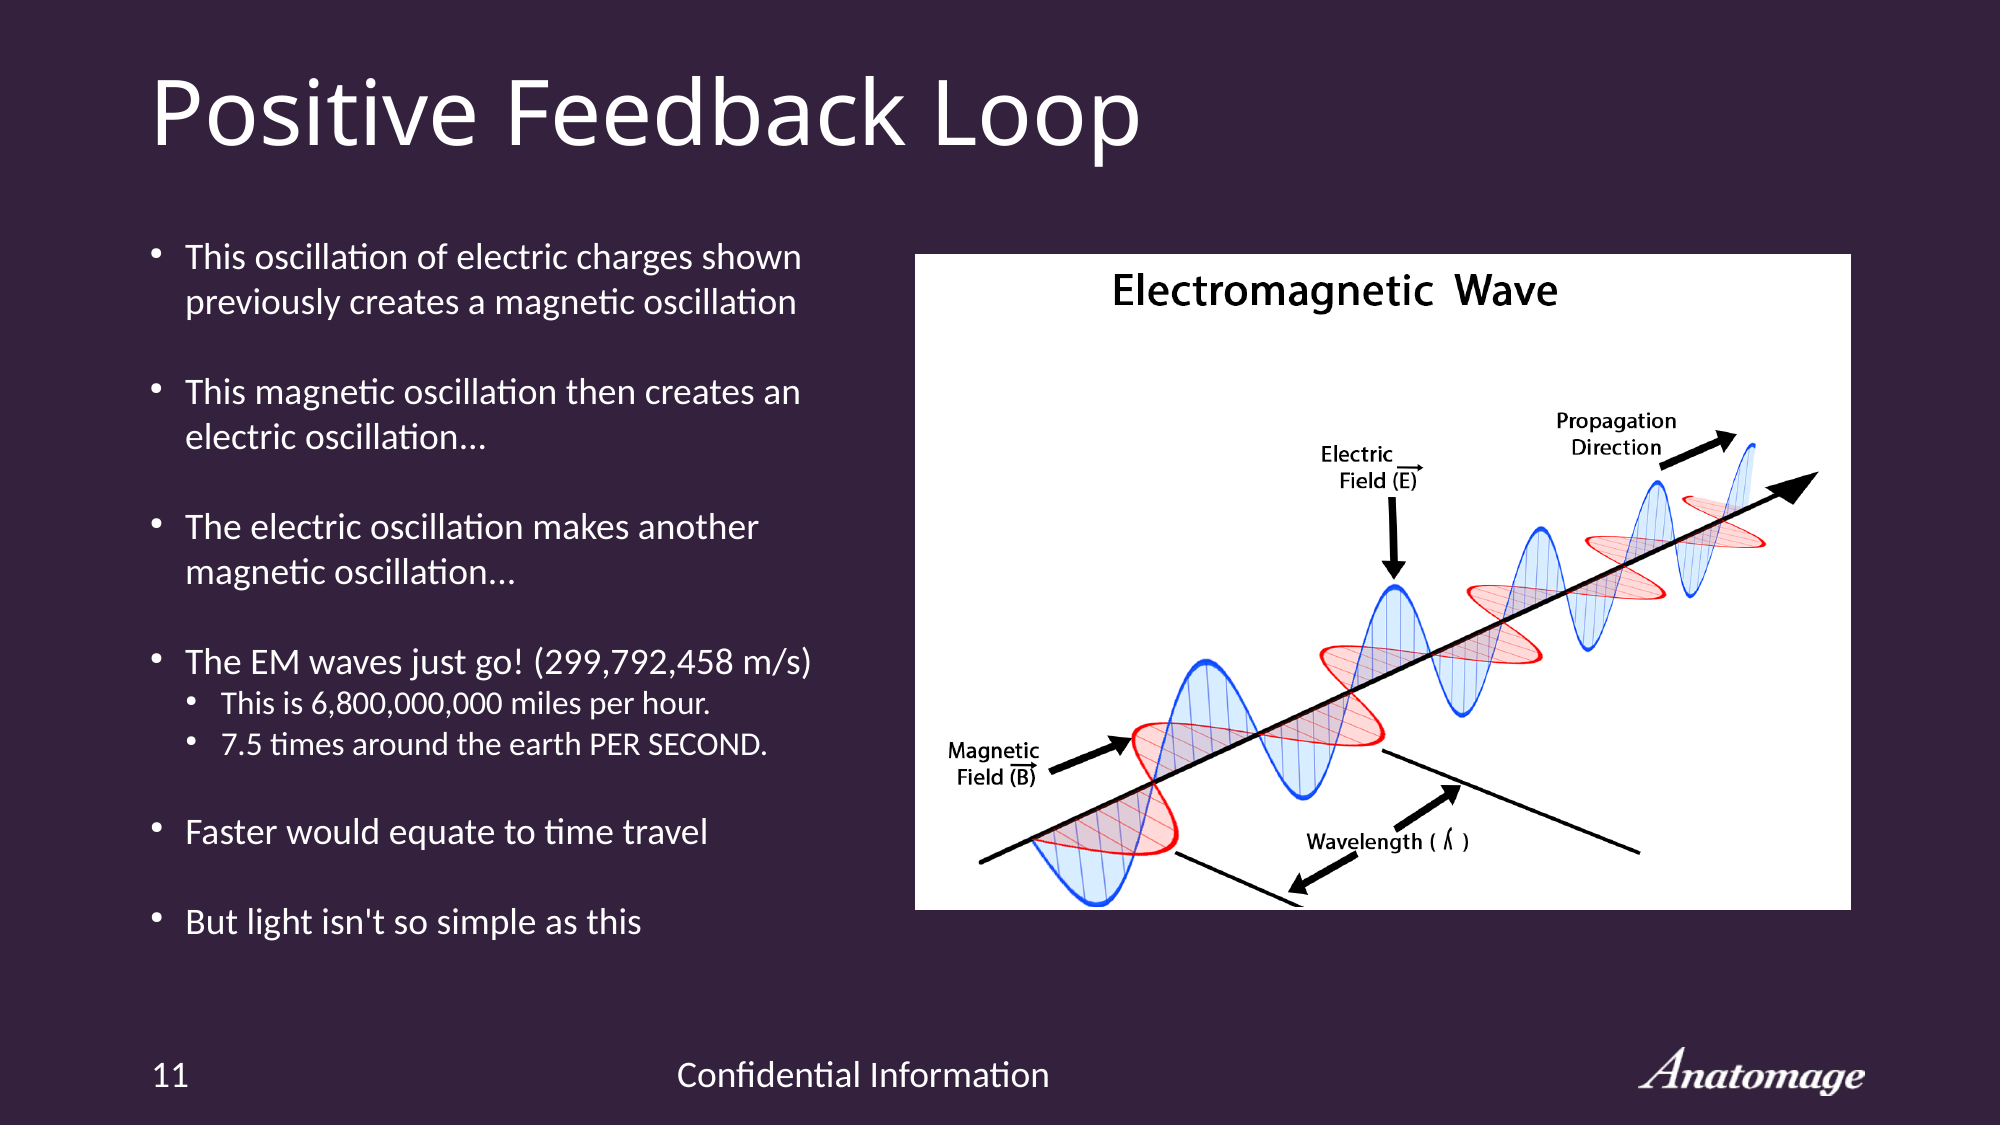

# Positive Feedback Loop
This oscillation of electric charges shown previously creates a magnetic oscillation
This magnetic oscillation then creates an electric oscillation...
The electric oscillation makes another magnetic oscillation...
The EM waves just go! (299,792,458 m/s)
This is 6,800,000,000 miles per hour.
7.5 times around the earth PER SECOND.
Faster would equate to time travel
But light isn't so simple as this
Confidential Information